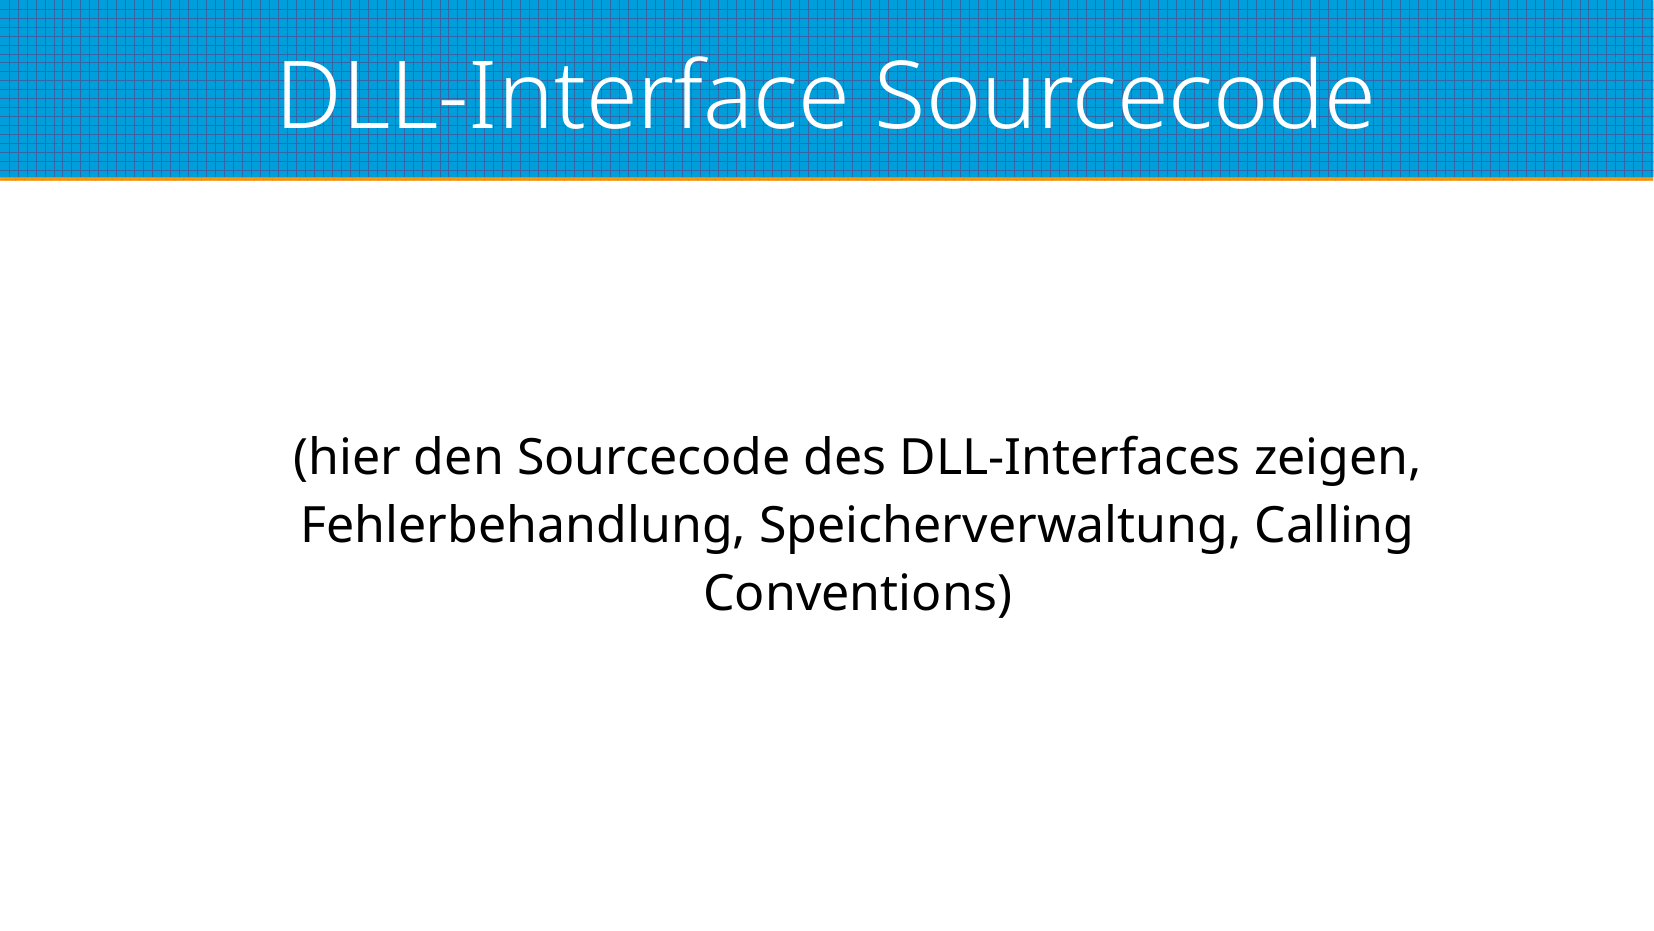

# DLL-Interface Sourcecode
(hier den Sourcecode des DLL-Interfaces zeigen, Fehlerbehandlung, Speicherverwaltung, Calling Conventions)